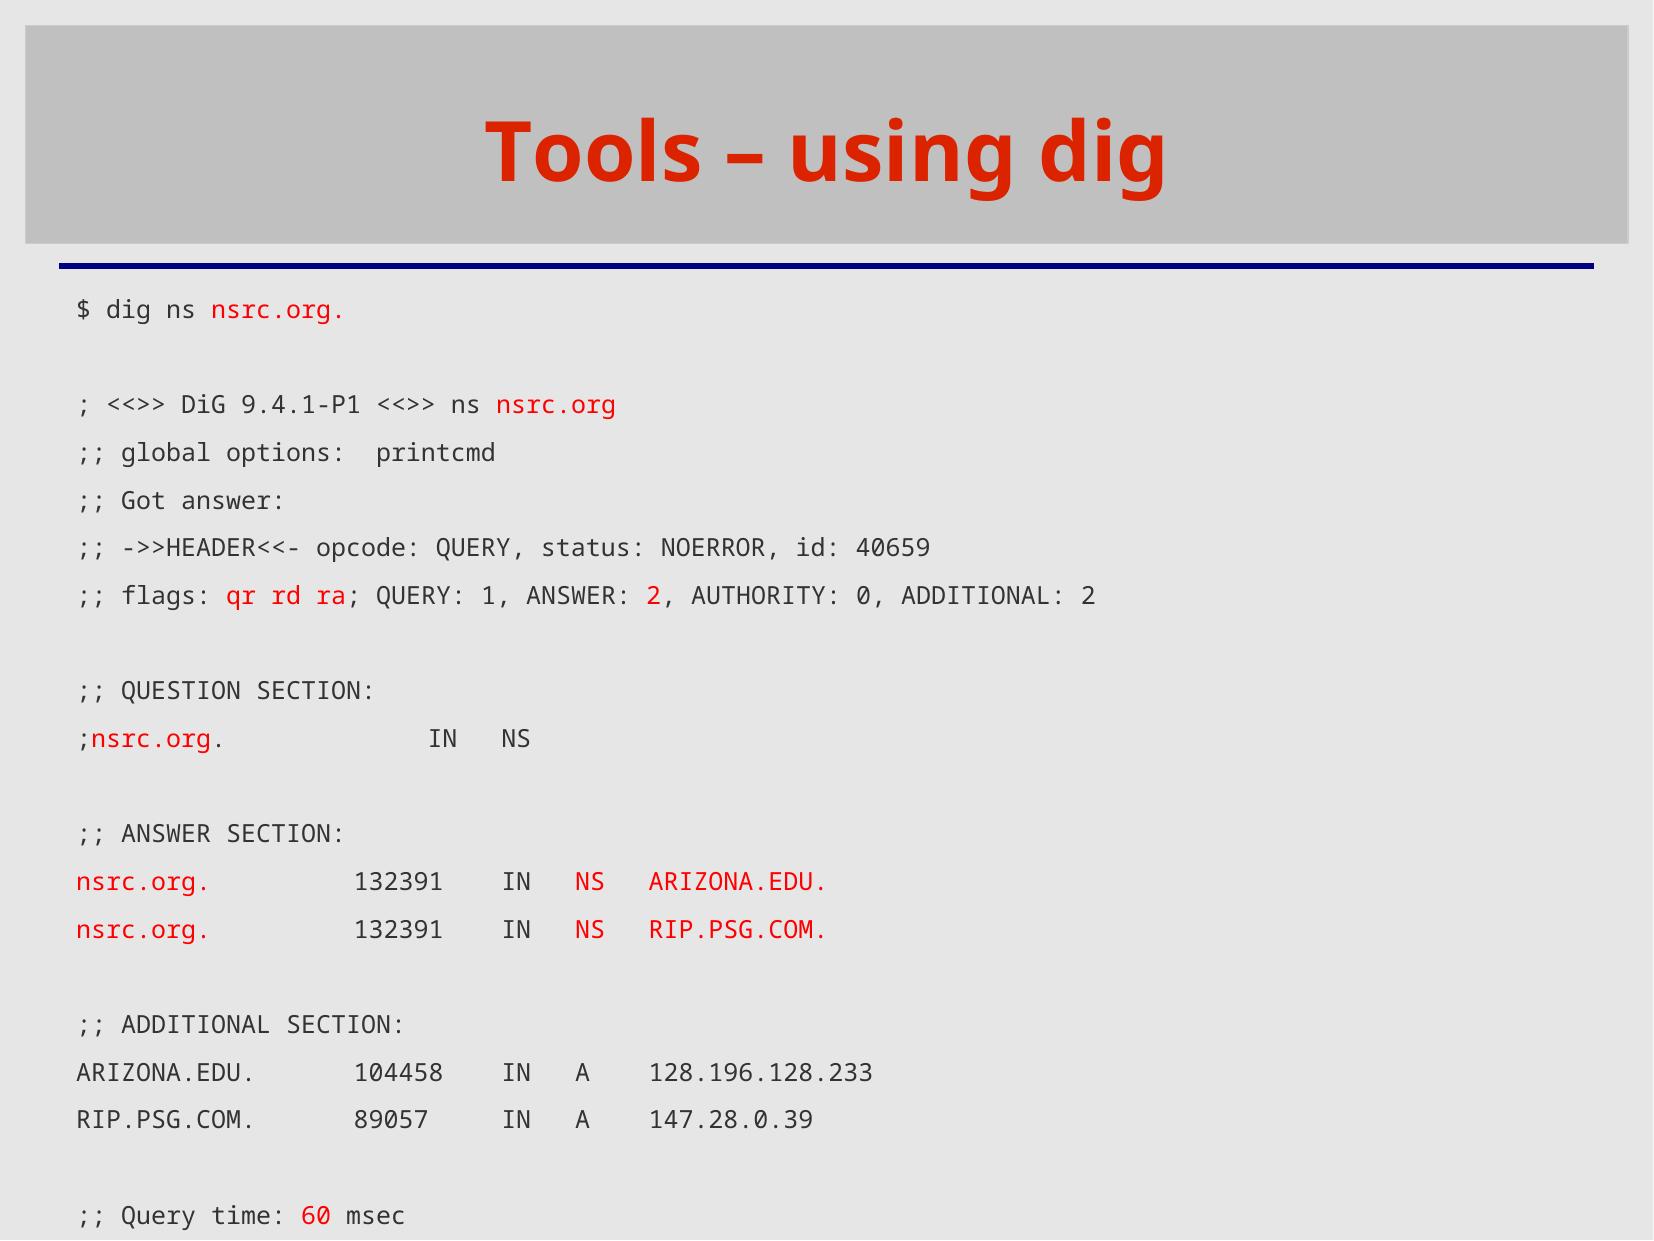

# Tools – using dig
$ dig ns nsrc.org.
; <<>> DiG 9.4.1-P1 <<>> ns nsrc.org
;; global options: printcmd
;; Got answer:
;; ->>HEADER<<- opcode: QUERY, status: NOERROR, id: 40659
;; flags: qr rd ra; QUERY: 1, ANSWER: 2, AUTHORITY: 0, ADDITIONAL: 2
;; QUESTION SECTION:
;nsrc.org.			IN	NS
;; ANSWER SECTION:
nsrc.org.		132391	IN	NS	ARIZONA.EDU.
nsrc.org.		132391	IN	NS	RIP.PSG.COM.
;; ADDITIONAL SECTION:
ARIZONA.EDU.		104458	IN	A	128.196.128.233
RIP.PSG.COM.		89057	IN	A	147.28.0.39
;; Query time: 60 msec
;; SERVER: 212.38.128.2#53(212.38.128.2)
;; WHEN: Tue Nov 27 02:58:37 2007
;; MSG SIZE rcvd: 108